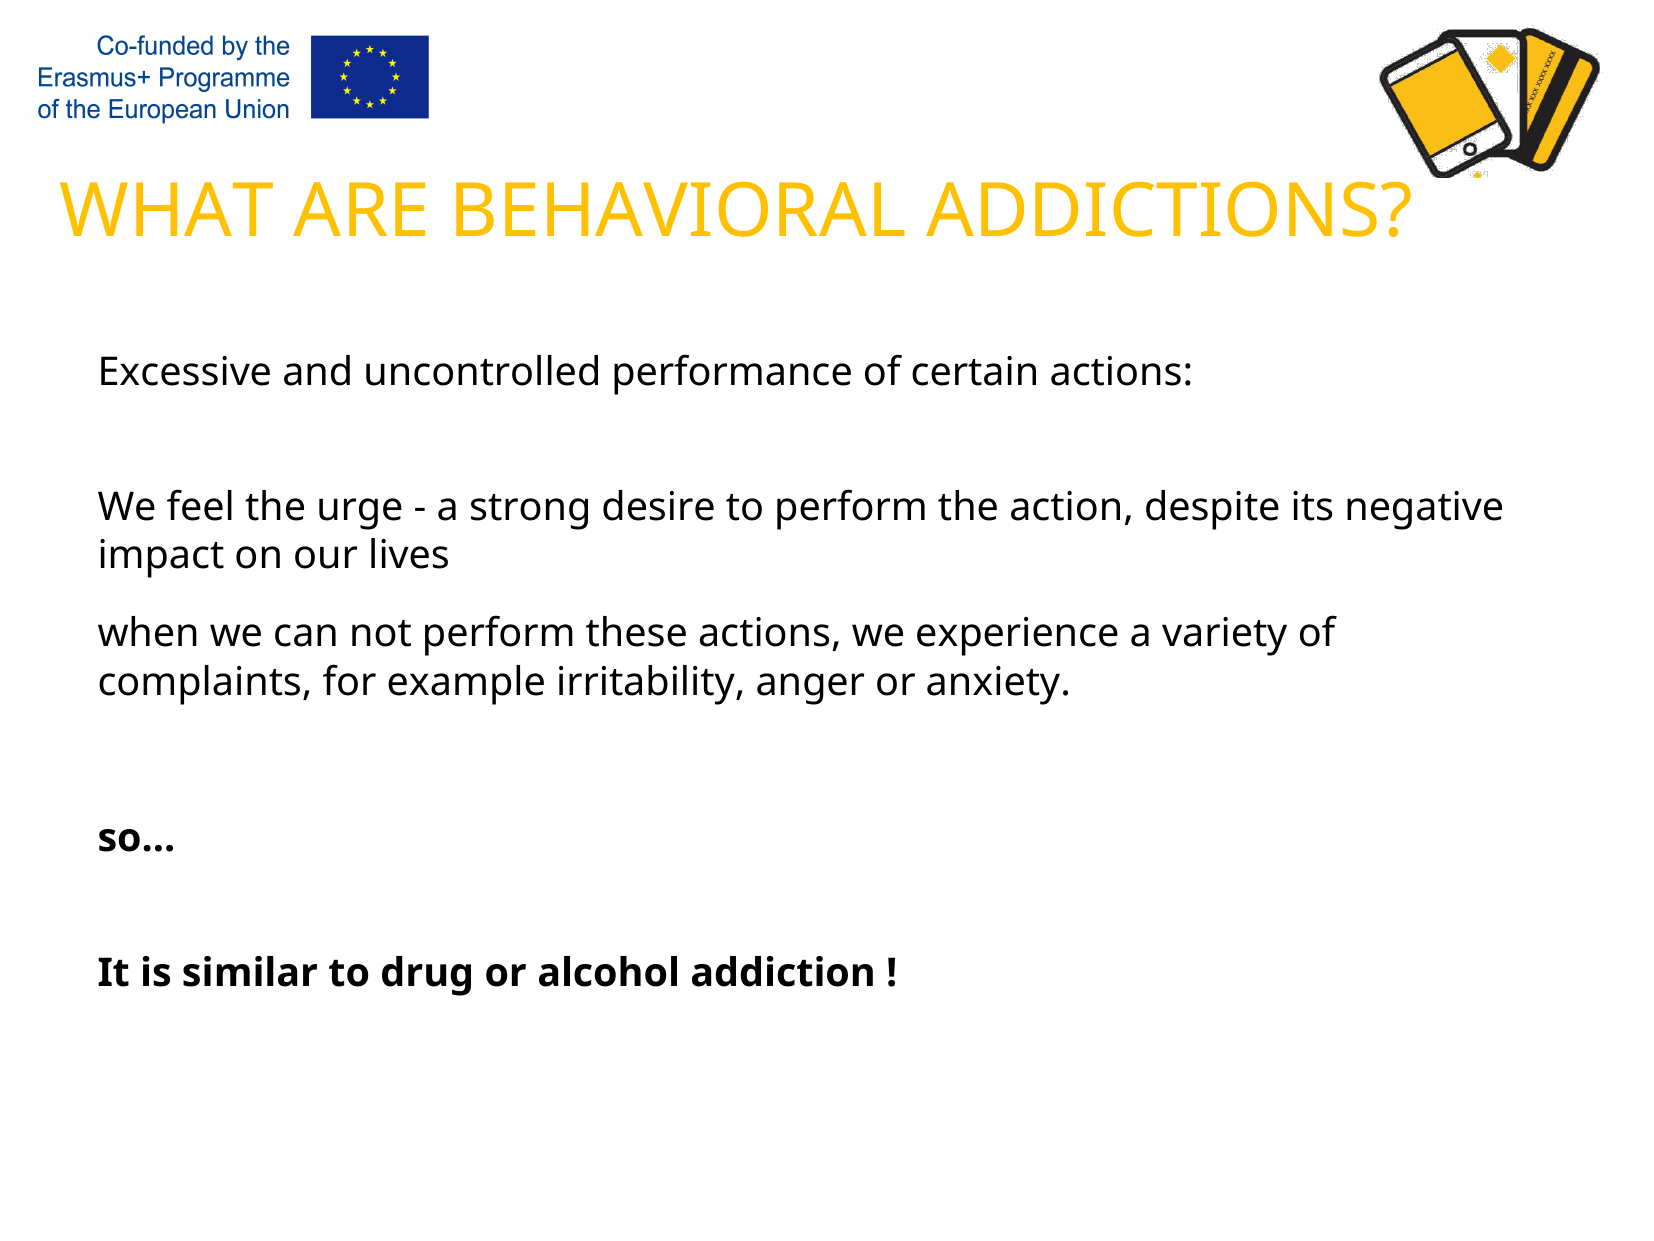

WHAT ARE BEHAVIORAL ADDICTIONS?
Excessive and uncontrolled performance of certain actions:
We feel the urge - a strong desire to perform the action, despite its negative
impact on our lives
when we can not perform these actions, we experience a variety of
complaints, for example irritability, anger or anxiety.
so...
It is similar to drug or alcohol addiction !